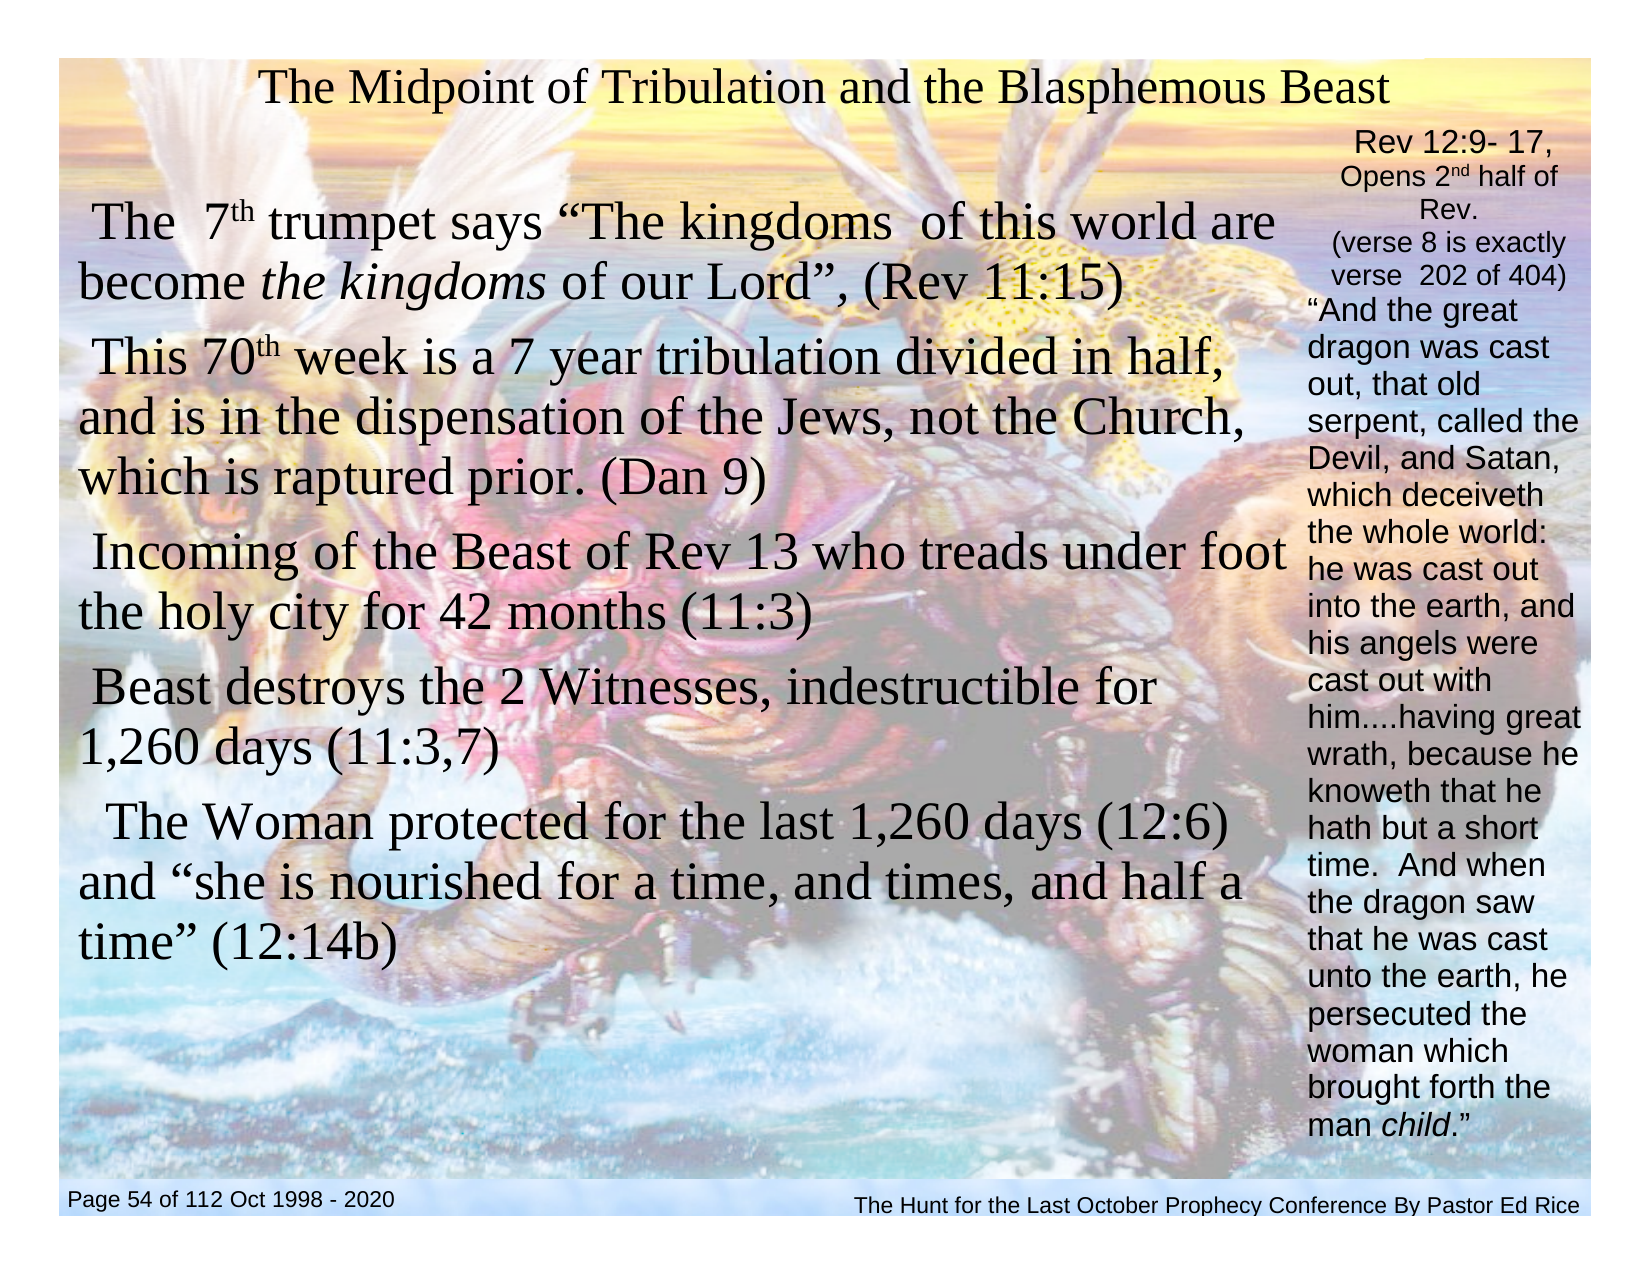

The Midpoint of Tribulation and the Blasphemous Beast
 Rev 12:9- 17, Opens 2nd half of Rev.
(verse 8 is exactly verse 202 of 404)
“And the great dragon was cast out, that old serpent, called the Devil, and Satan, which deceiveth the whole world: he was cast out into the earth, and his angels were cast out with him....having great wrath, because he knoweth that he hath but a short time. And when the dragon saw that he was cast unto the earth, he persecuted the woman which brought forth the man child.”
 The 7th trumpet says “The kingdoms of this world are become the kingdoms of our Lord”, (Rev 11:15)
 This 70th week is a 7 year tribulation divided in half, and is in the dispensation of the Jews, not the Church, which is raptured prior. (Dan 9)
 Incoming of the Beast of Rev 13 who treads under foot the holy city for 42 months (11:3)
 Beast destroys the 2 Witnesses, indestructible for 1,260 days (11:3,7)
 The Woman protected for the last 1,260 days (12:6) and “she is nourished for a time, and times, and half a time” (12:14b)